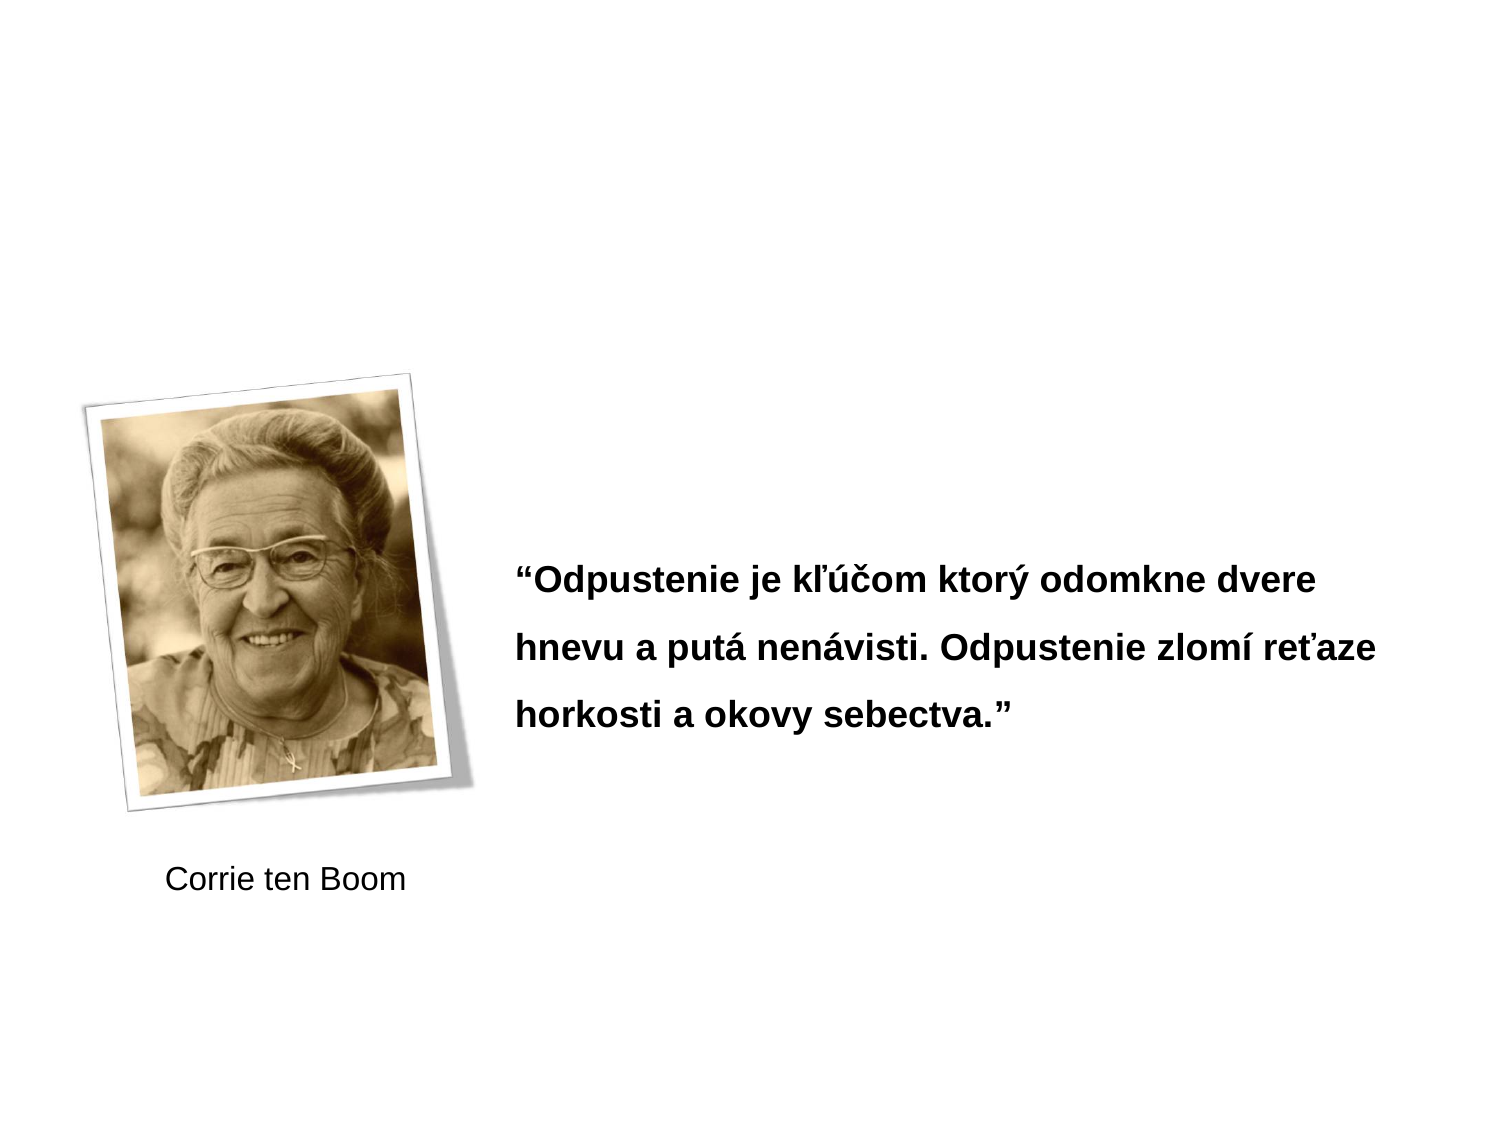

#
“Odpustenie je kľúčom ktorý odomkne dvere hnevu a putá nenávisti. Odpustenie zlomí reťaze horkosti a okovy sebectva.”
Corrie ten Boom